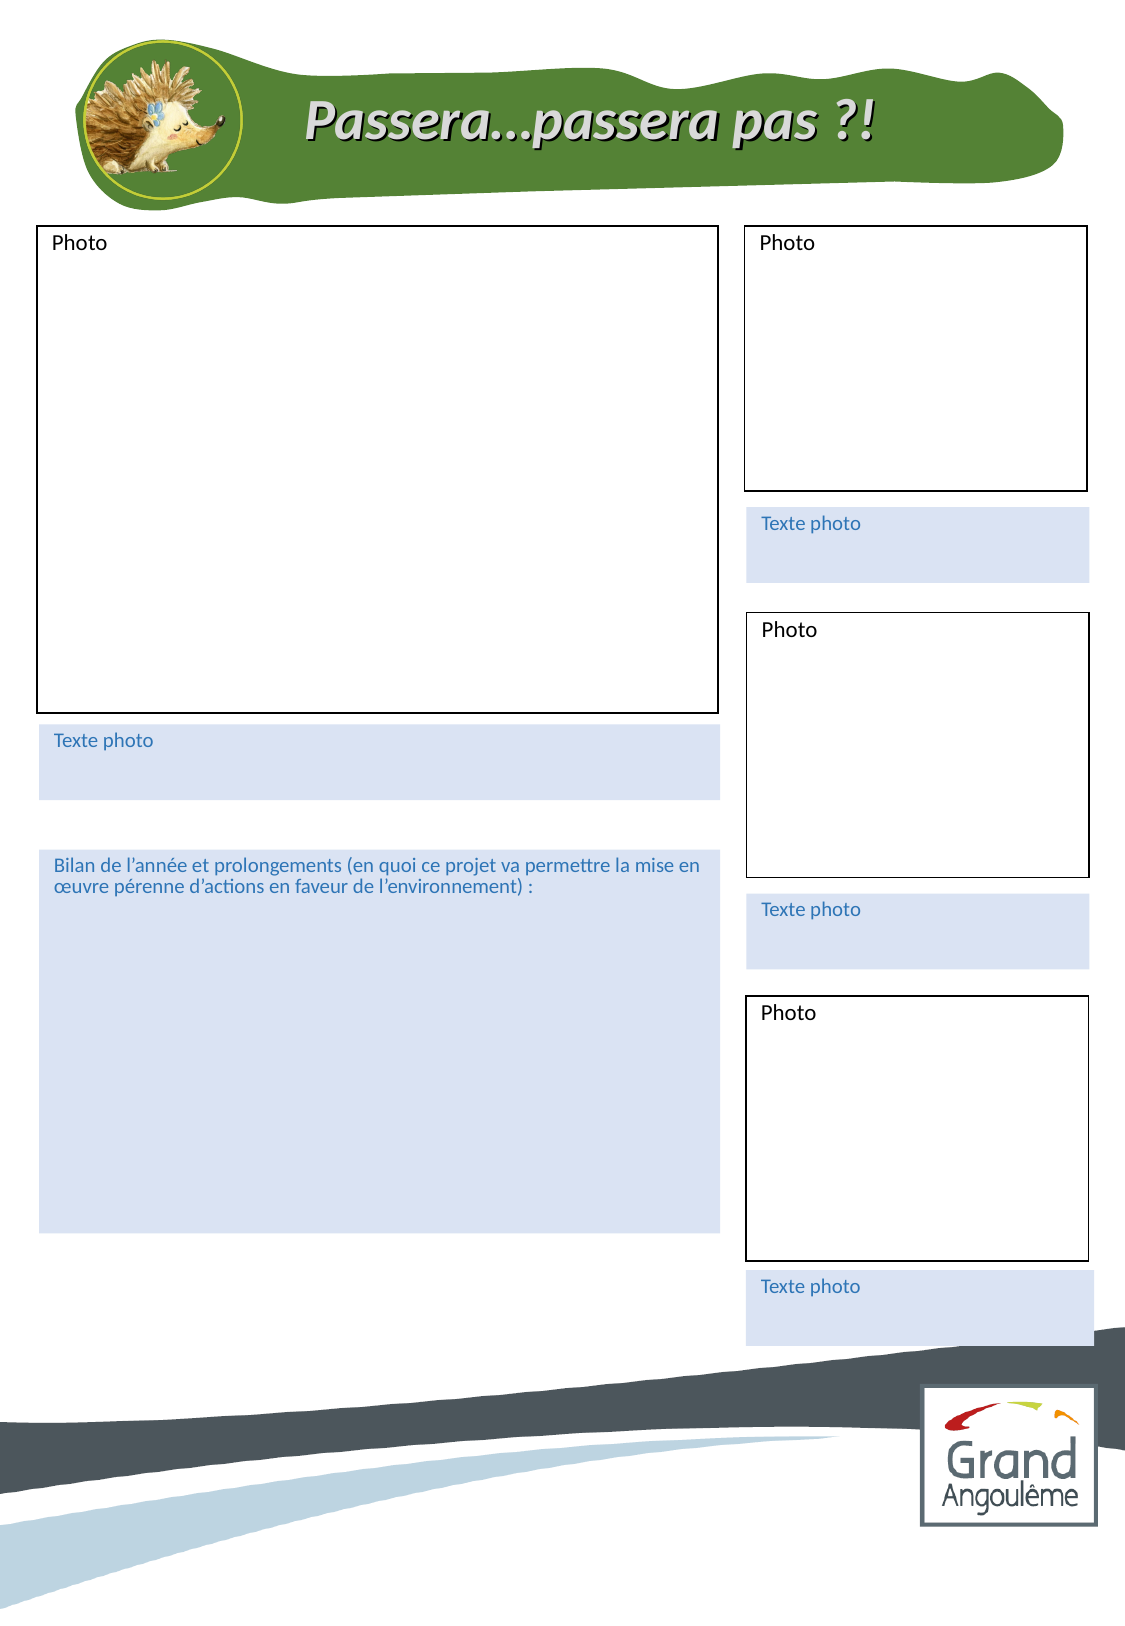

Passera…passera pas ?!
Photo
Photo
Texte photo
Photo
Texte photo
Bilan de l’année et prolongements (en quoi ce projet va permettre la mise en œuvre pérenne d’actions en faveur de l’environnement) :
Texte photo
Photo
Texte photo